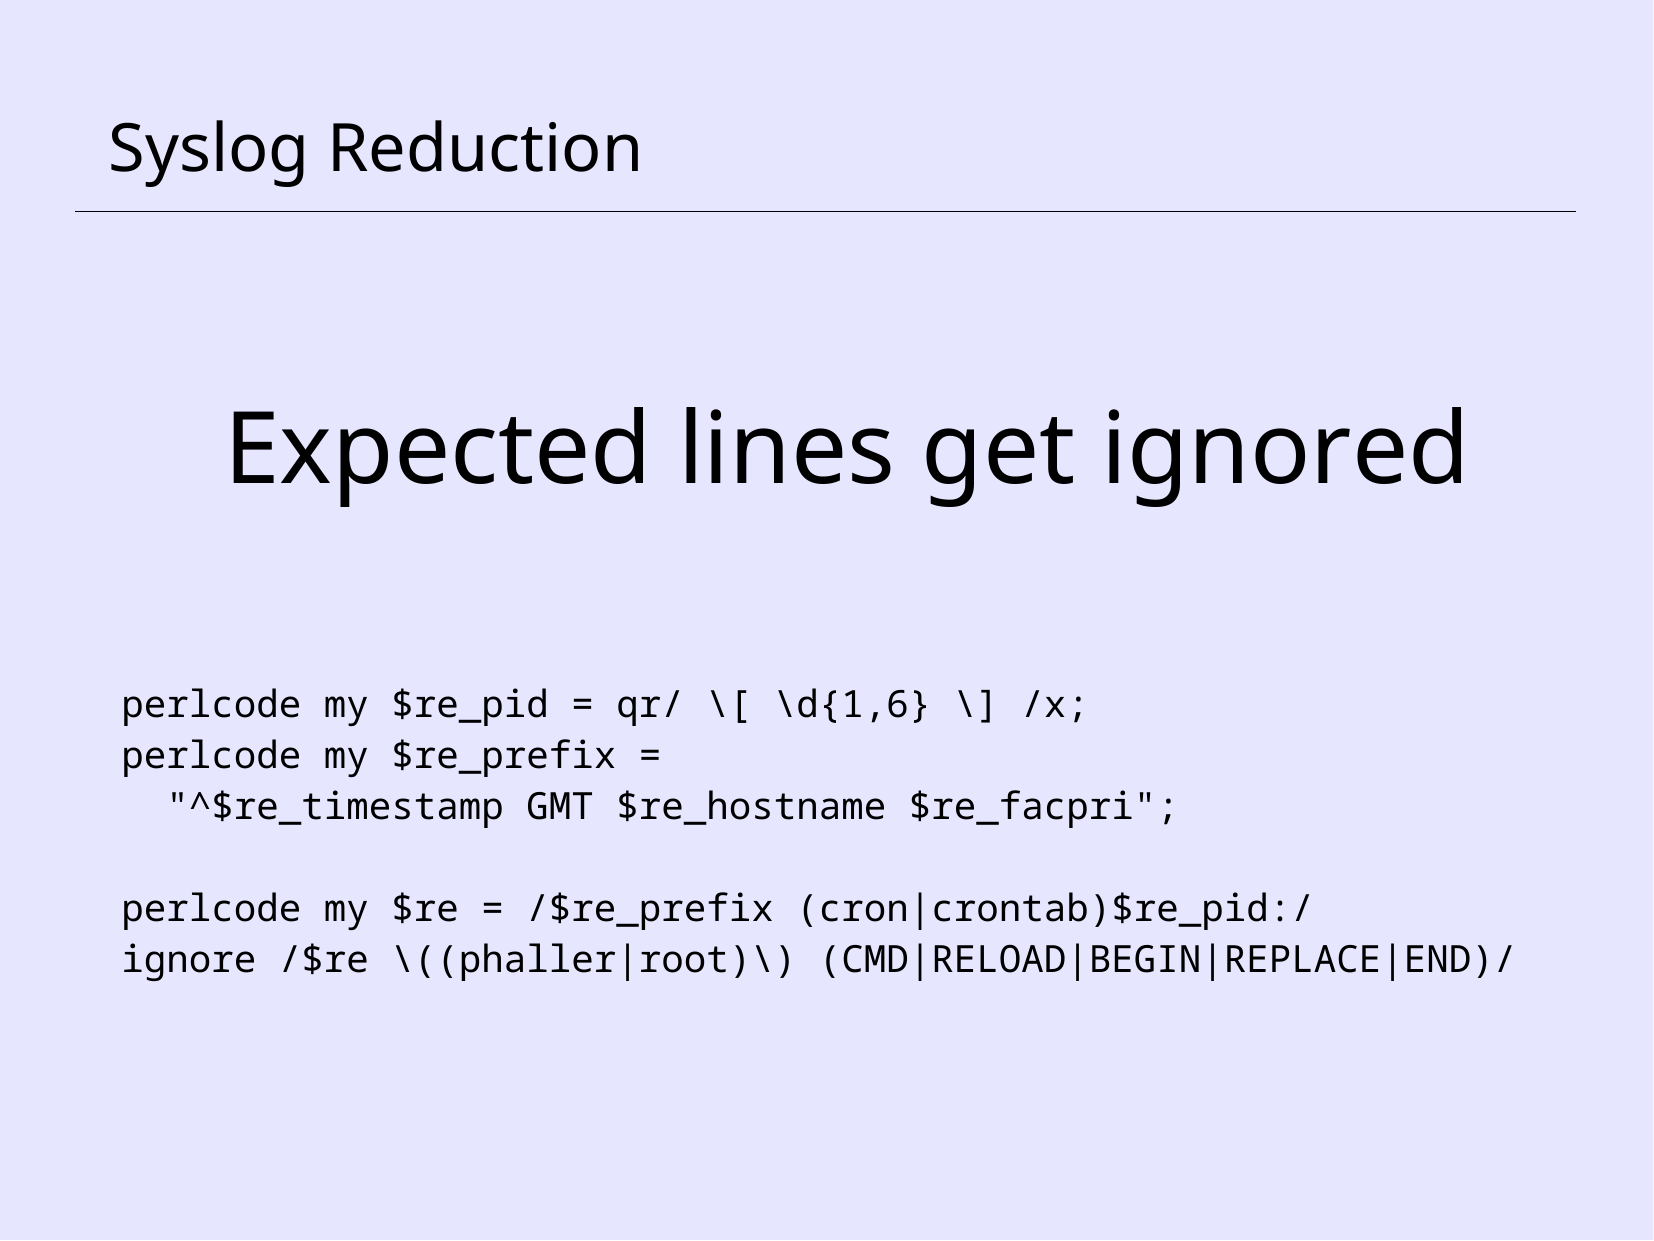

Syslog Reduction
Expected lines get ignored
perlcode my $re_pid = qr/ \[ \d{1,6} \] /x;
perlcode my $re_prefix =
 "^$re_timestamp GMT $re_hostname $re_facpri";
perlcode my $re = /$re_prefix (cron|crontab)$re_pid:/
ignore /$re \((phaller|root)\) (CMD|RELOAD|BEGIN|REPLACE|END)/